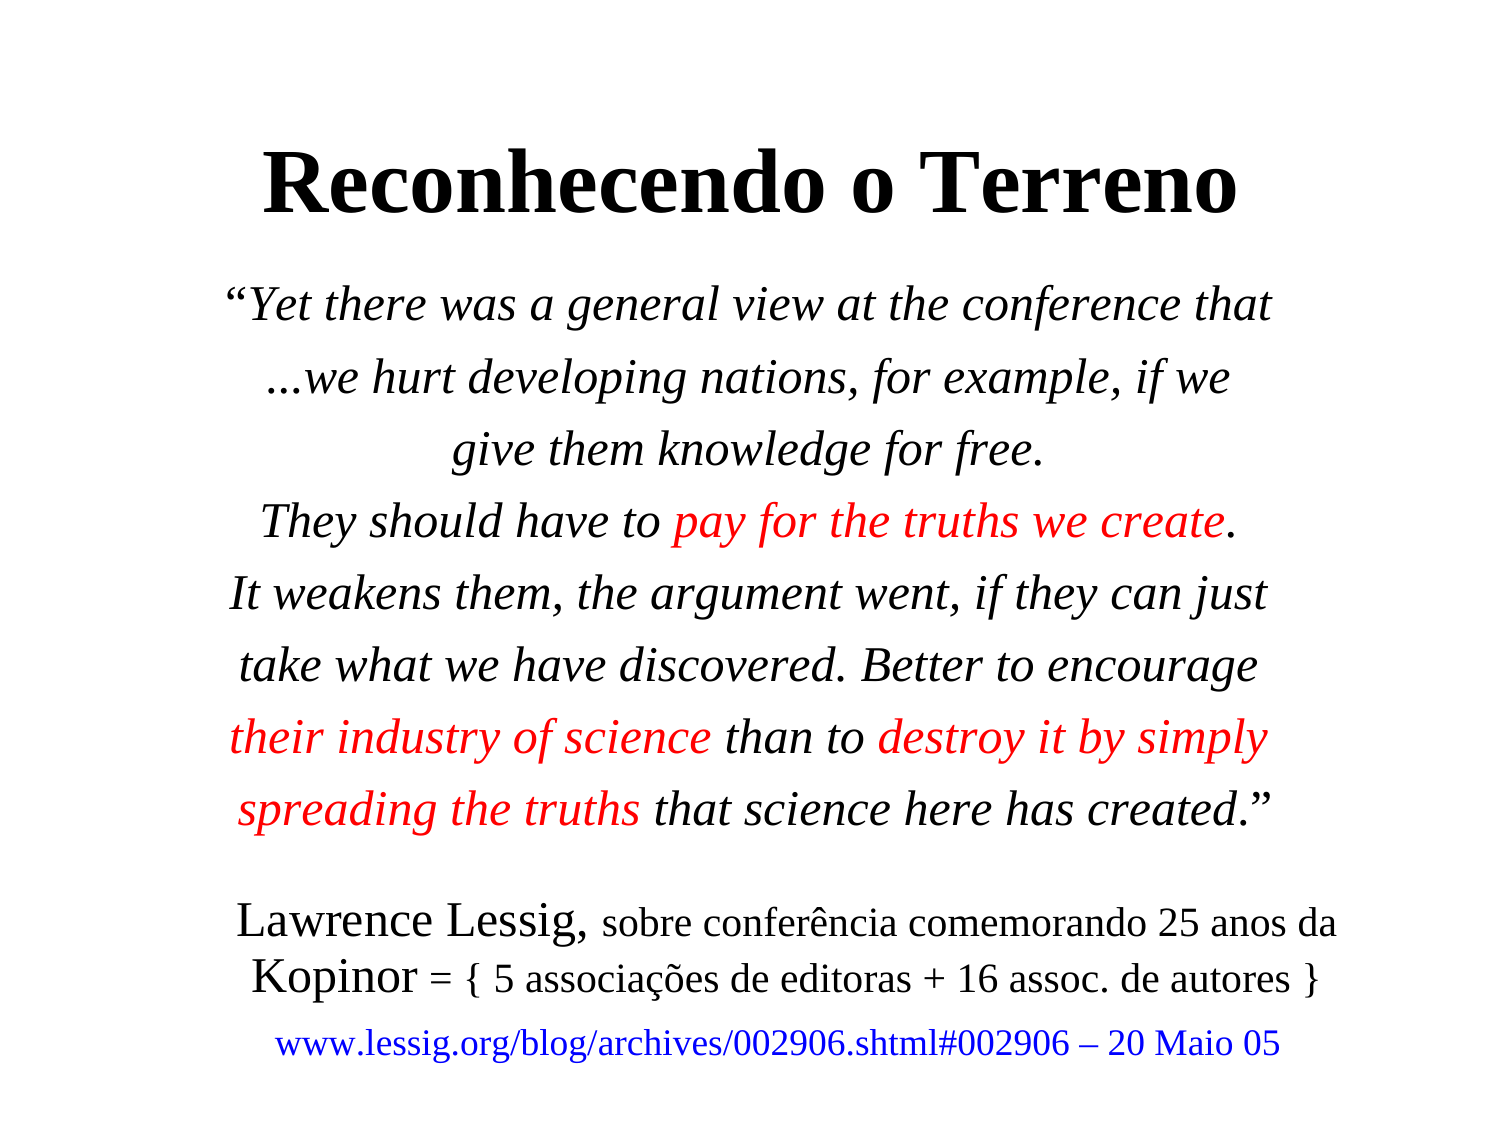

# Reconhecendo o Terreno
“Yet there was a general view at the conference that
...we hurt developing nations, for example, if we
give them knowledge for free.
They should have to pay for the truths we create.
It weakens them, the argument went, if they can just
take what we have discovered. Better to encourage
their industry of science than to destroy it by simply
spreading the truths that science here has created.”
Lawrence Lessig, sobre conferência comemorando 25 anos da
Kopinor = { 5 associações de editoras + 16 assoc. de autores }
 www.lessig.org/blog/archives/002906.shtml#002906 – 20 Maio 05